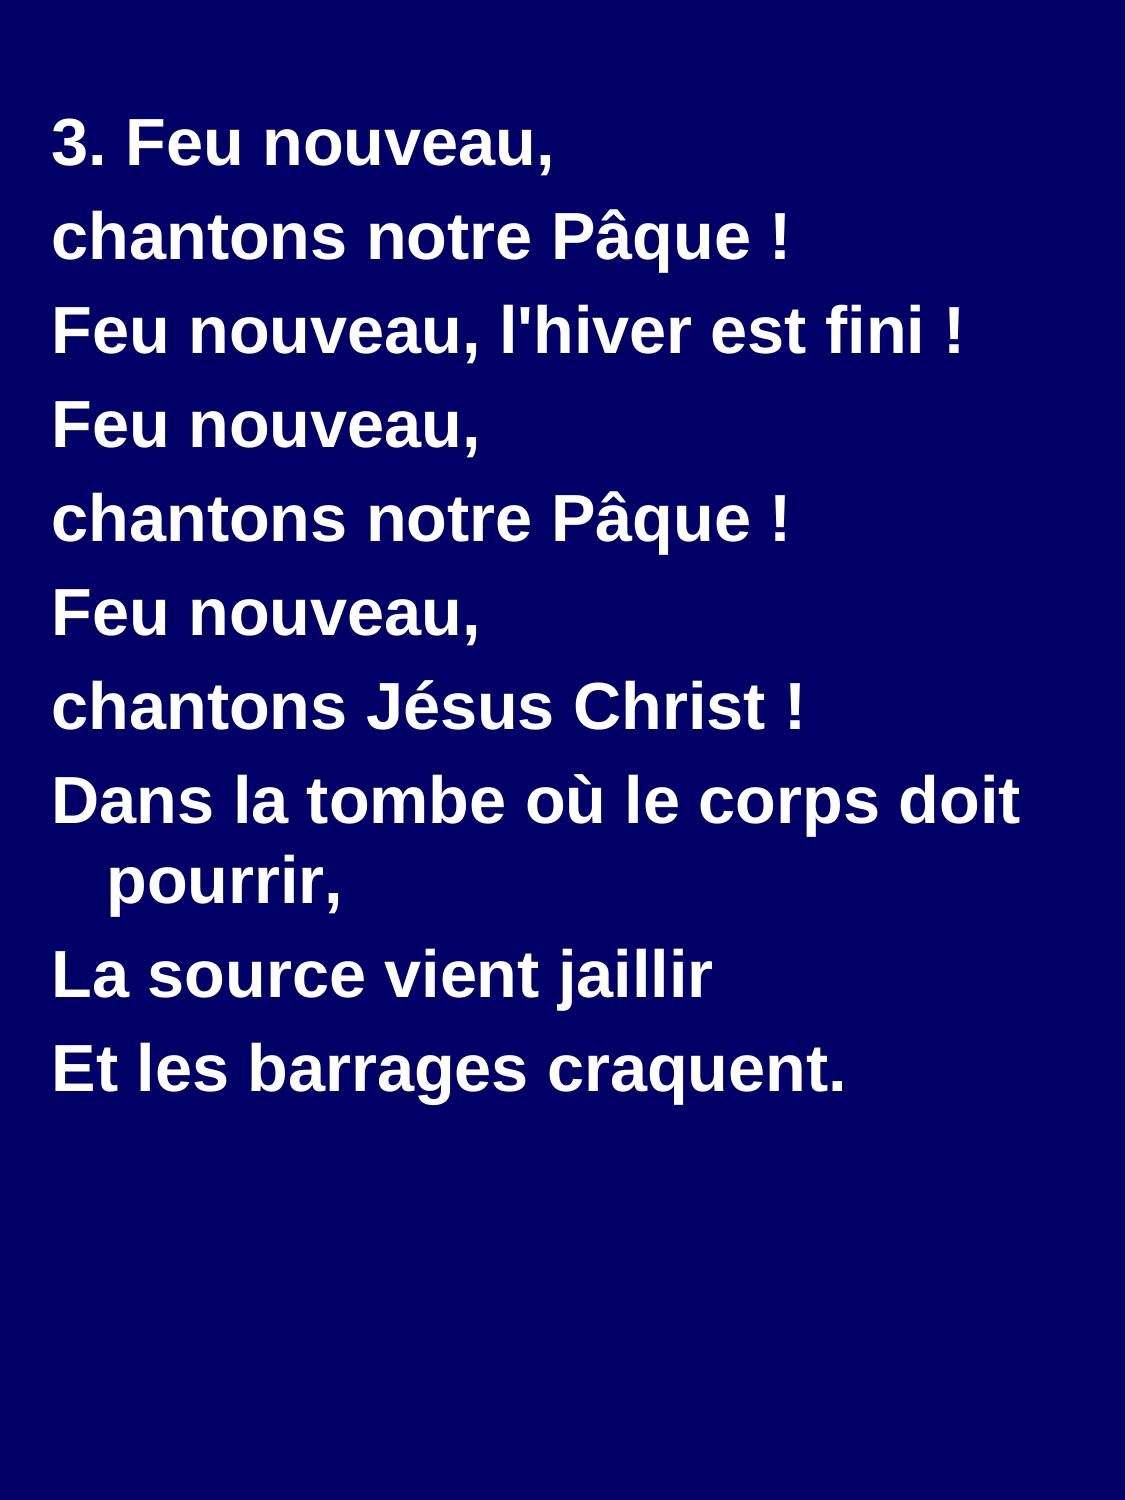

3. Feu nouveau,
chantons notre Pâque !
Feu nouveau, l'hiver est fini !
Feu nouveau,
chantons notre Pâque !
Feu nouveau,
chantons Jésus Christ !
Dans la tombe où le corps doit pourrir,
La source vient jaillir
Et les barrages craquent.